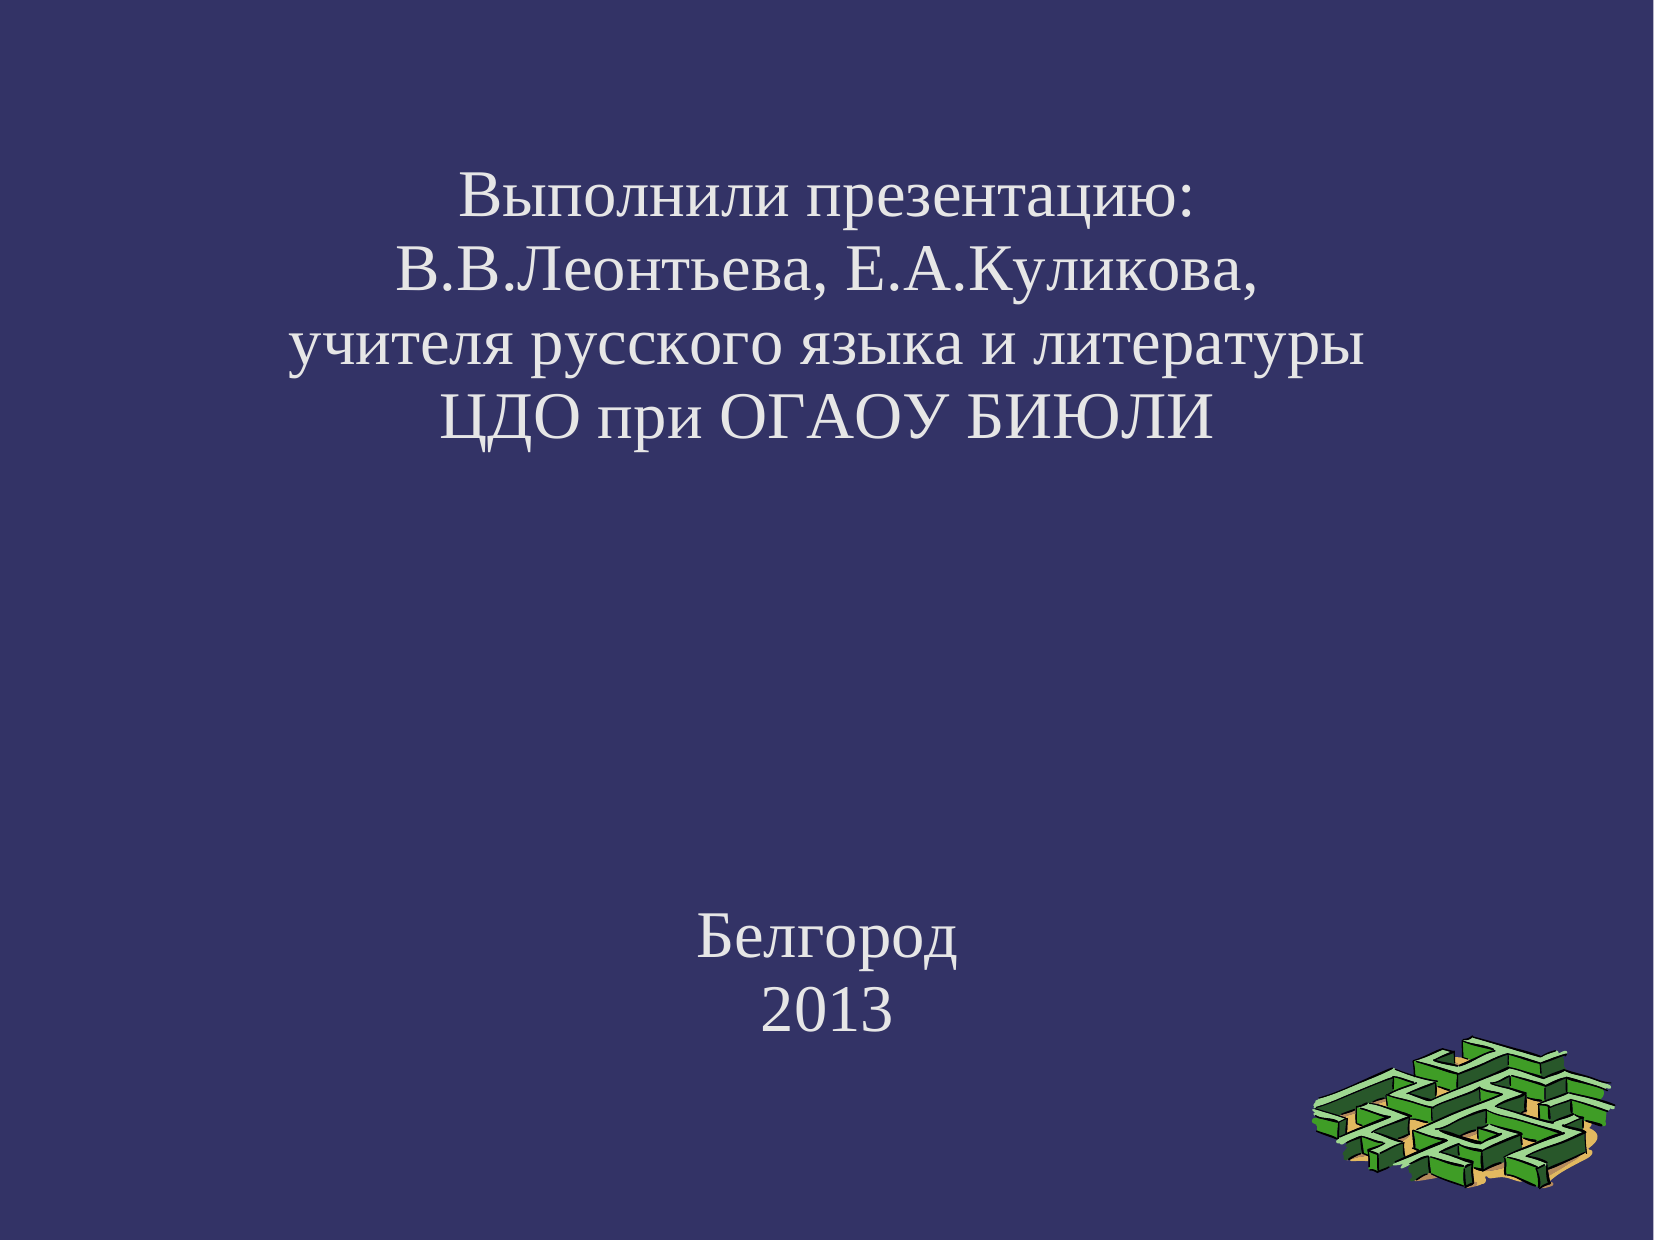

# Выполнили презентацию:
В.В.Леонтьева, Е.А.Куликова,
учителя русского языка и литературы
ЦДО при ОГАОУ БИЮЛИ
Белгород
2013